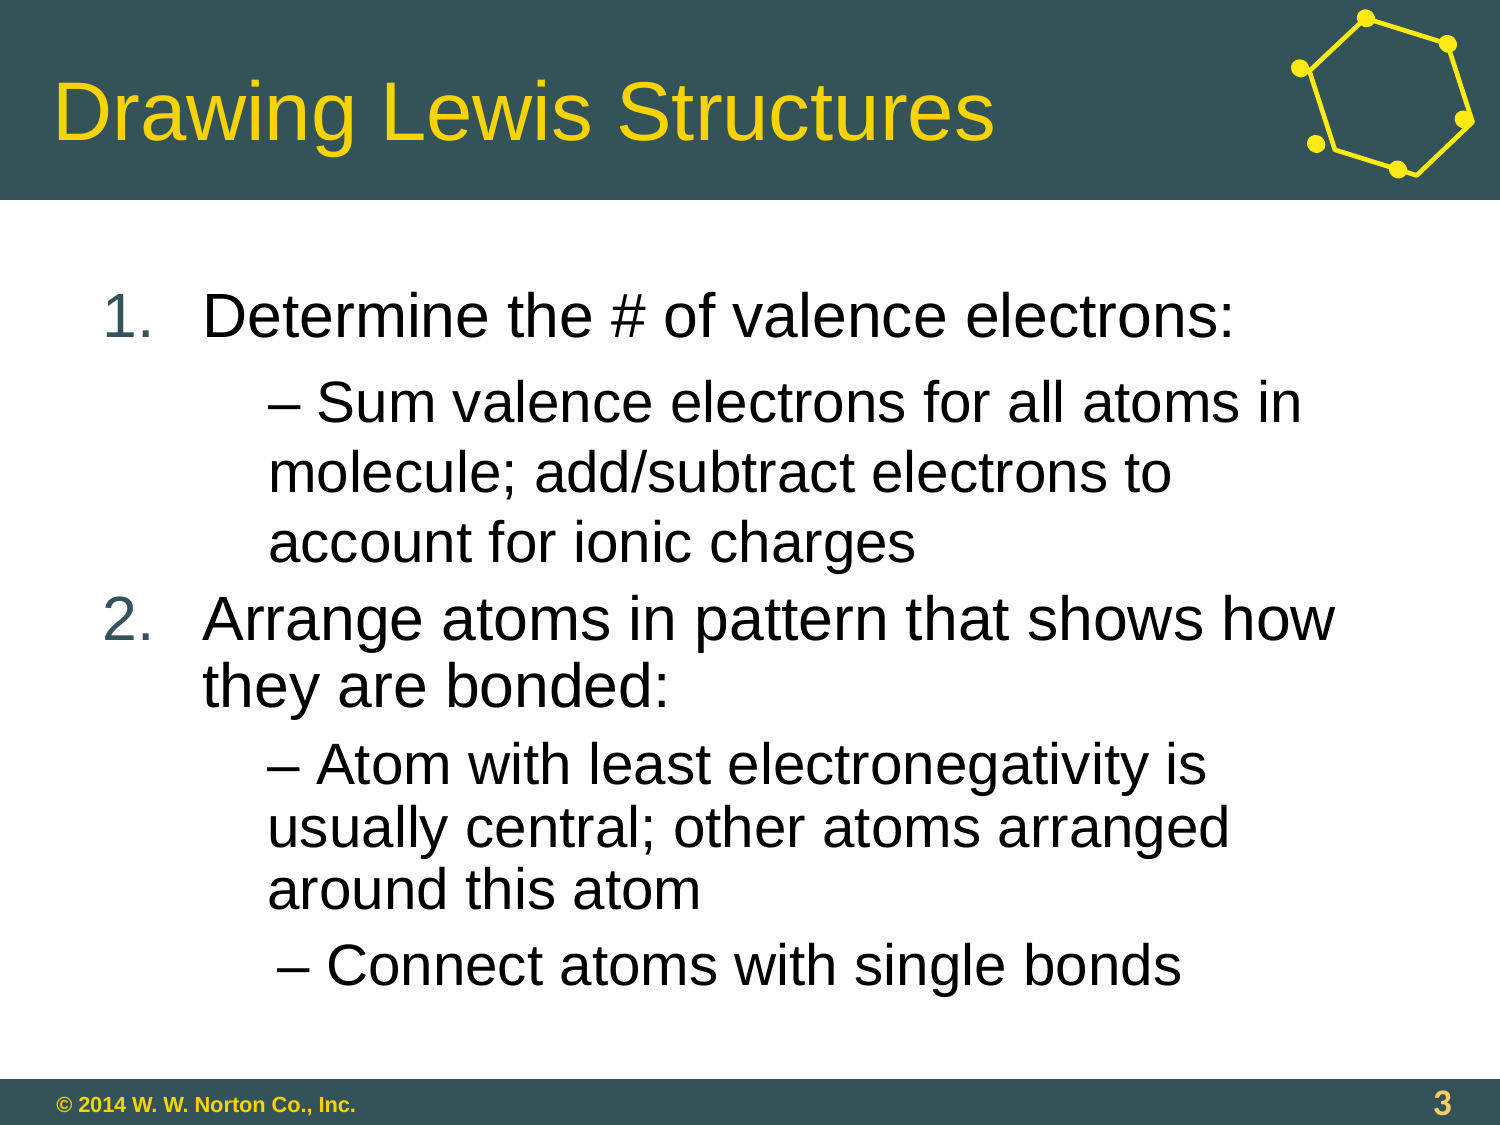

Drawing Lewis Structures
# Determine the # of valence electrons:
	– Sum valence electrons for all atoms in molecule; add/subtract electrons to account for ionic charges
Arrange atoms in pattern that shows how they are bonded:
	– Atom with least electronegativity is usually central; other atoms arranged around this atom
		– Connect atoms with single bonds